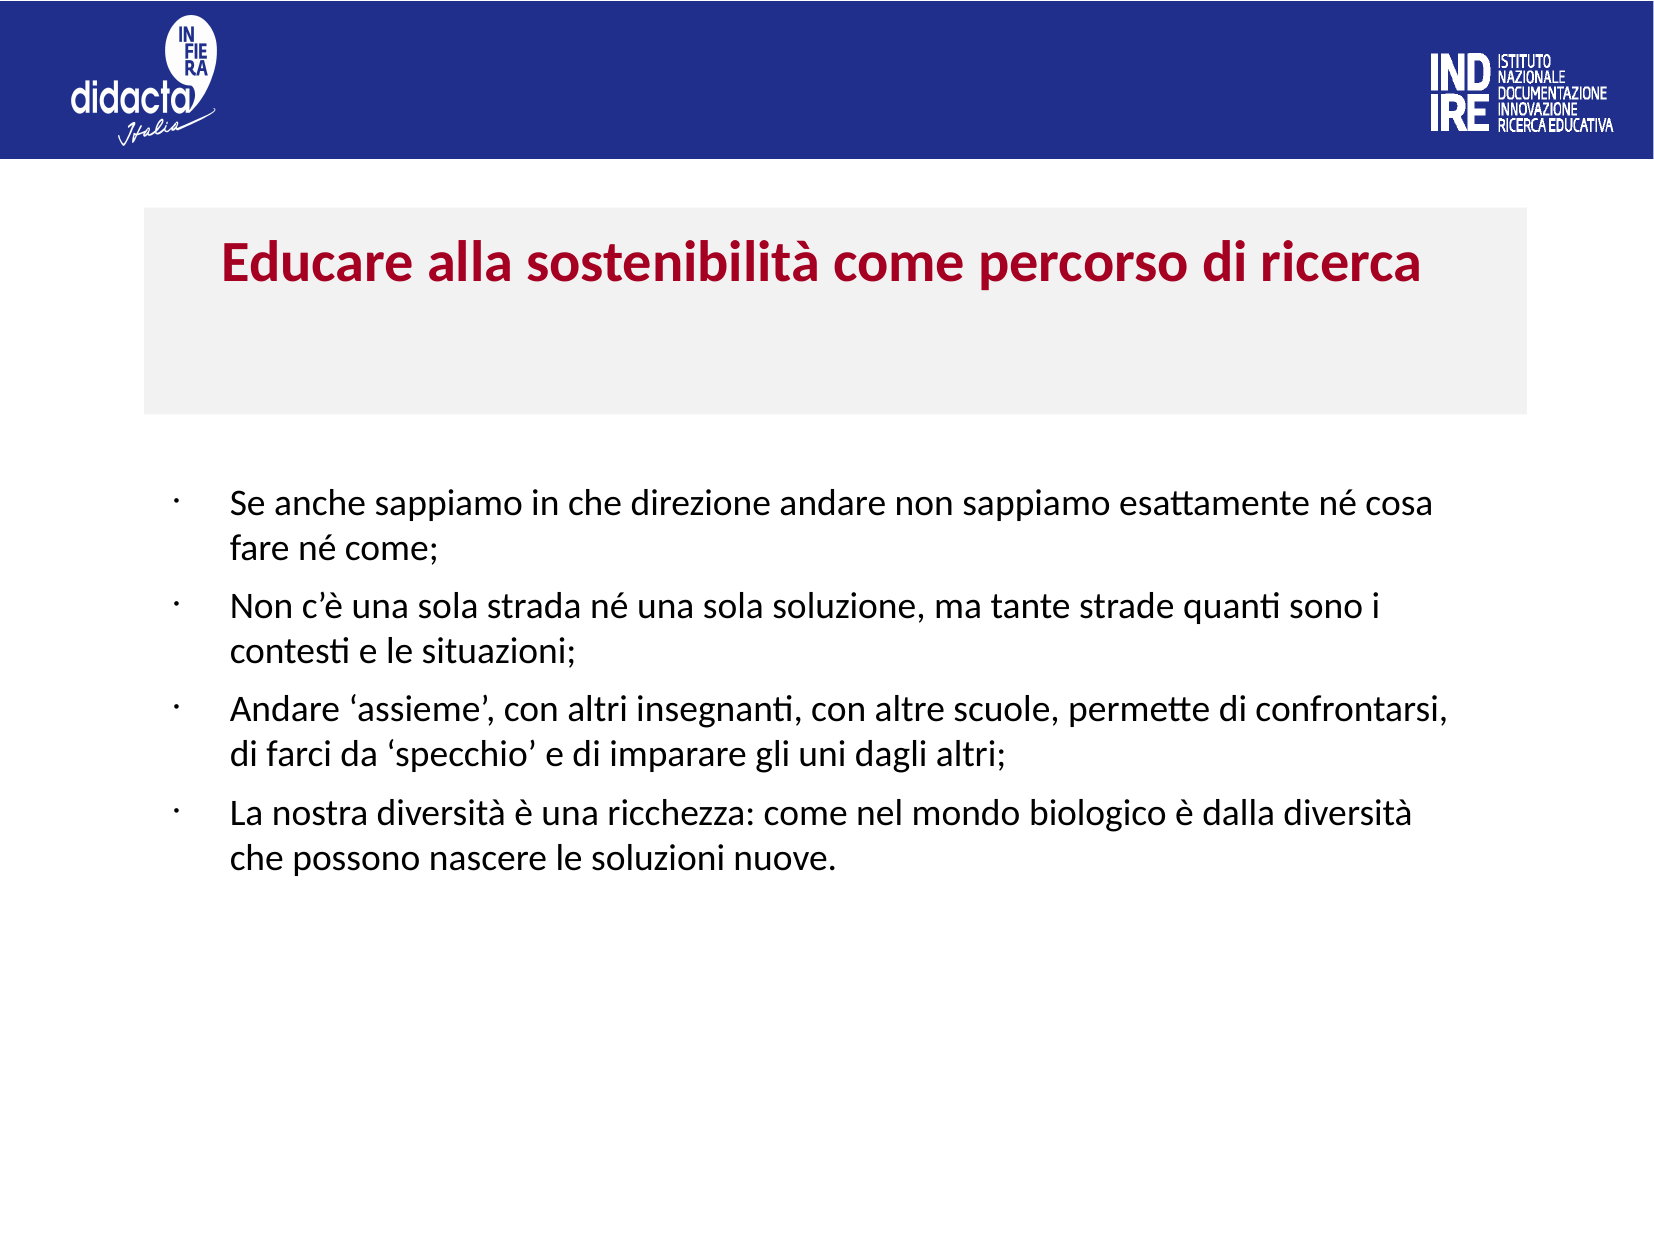

# Educare alla sostenibilità come percorso di ricerca
Se anche sappiamo in che direzione andare non sappiamo esattamente né cosa fare né come;
Non c’è una sola strada né una sola soluzione, ma tante strade quanti sono i contesti e le situazioni;
Andare ‘assieme’, con altri insegnanti, con altre scuole, permette di confrontarsi, di farci da ‘specchio’ e di imparare gli uni dagli altri;
La nostra diversità è una ricchezza: come nel mondo biologico è dalla diversità che possono nascere le soluzioni nuove.